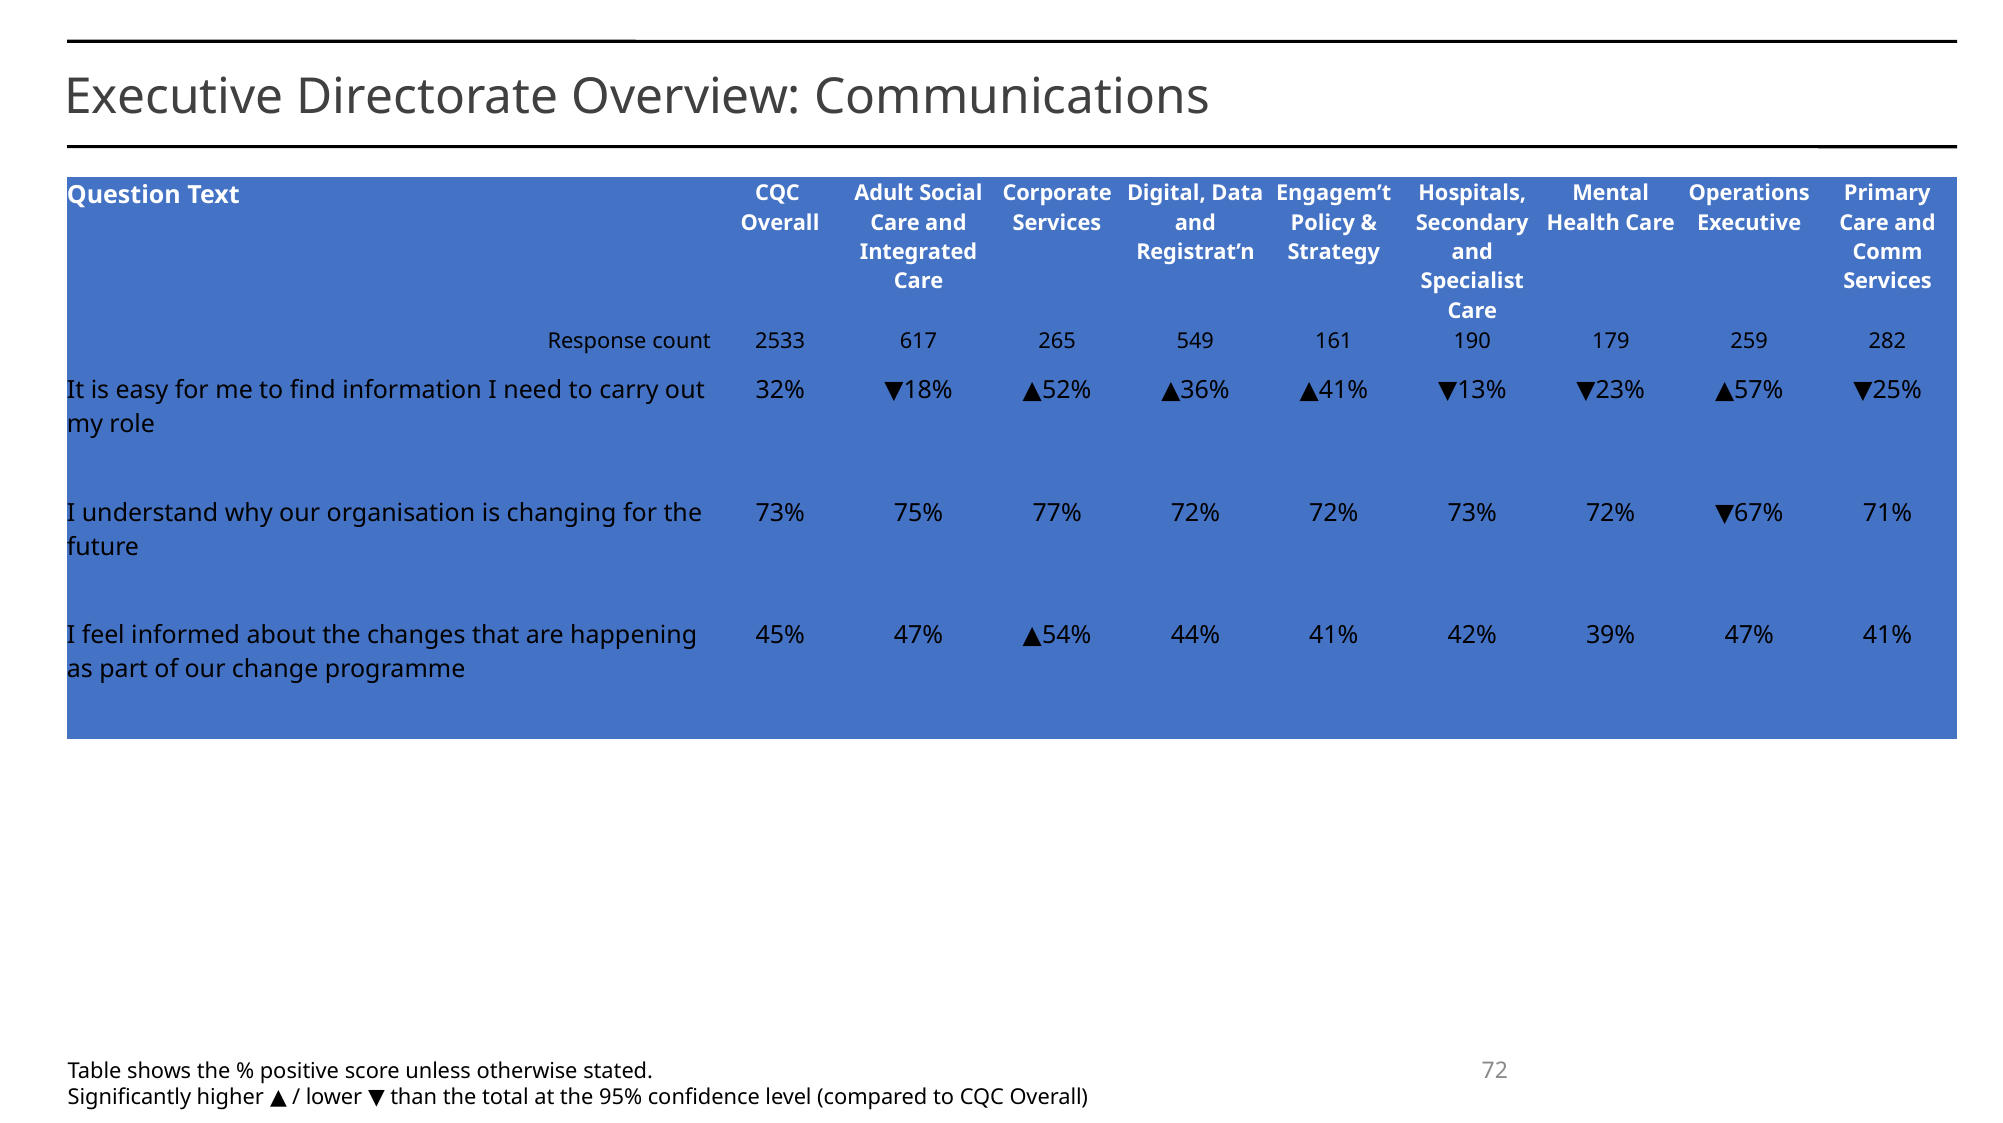

# Executive Directorate Overview: Communications
| Question Text | CQC Overall | Adult Social Care and Integrated Care | Corporate Services | Digital, Data and Registrat’n | Engagem’t Policy & Strategy | Hospitals, Secondary and Specialist Care | Mental Health Care | Operations Executive | Primary Care and Comm Services |
| --- | --- | --- | --- | --- | --- | --- | --- | --- | --- |
| Response count | 2533 | 617 | 265 | 549 | 161 | 190 | 179 | 259 | 282 |
| It is easy for me to find information I need to carry out my role | 32% | ▼18% | ▲52% | ▲36% | ▲41% | ▼13% | ▼23% | ▲57% | ▼25% |
| I understand why our organisation is changing for the future | 73% | 75% | 77% | 72% | 72% | 73% | 72% | ▼67% | 71% |
| I feel informed about the changes that are happening as part of our change programme | 45% | 47% | ▲54% | 44% | 41% | 42% | 39% | 47% | 41% |
Table shows the % positive score unless otherwise stated.
Significantly higher ▲ / lower ▼ than the total at the 95% confidence level (compared to CQC Overall)